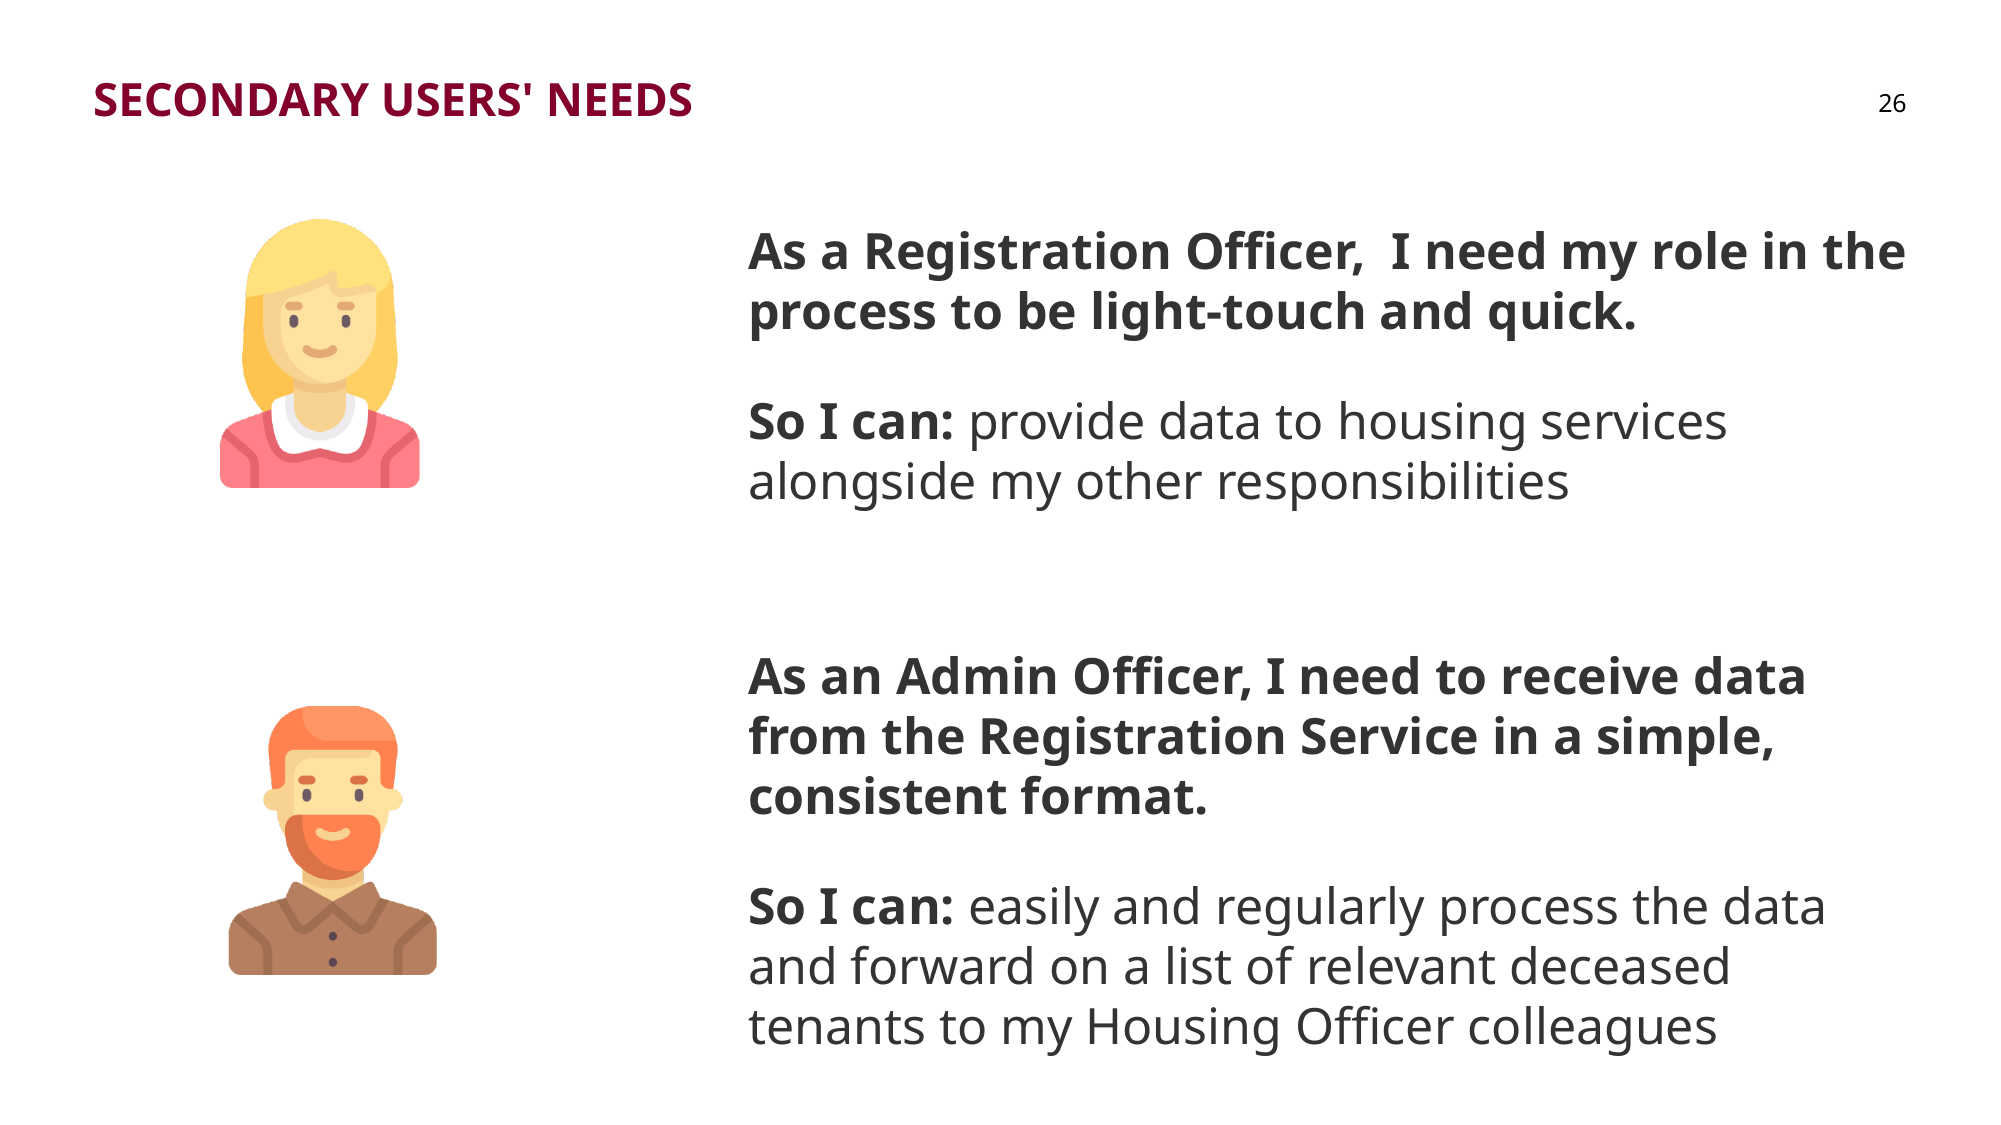

# SECONDARY USERS' NEEDS
As a Registration Officer, I need my role in the process to be light-touch and quick.
So I can: provide data to housing services alongside my other responsibilities
As an Admin Officer, I need to receive data from the Registration Service in a simple, consistent format.
So I can: easily and regularly process the data and forward on a list of relevant deceased tenants to my Housing Officer colleagues